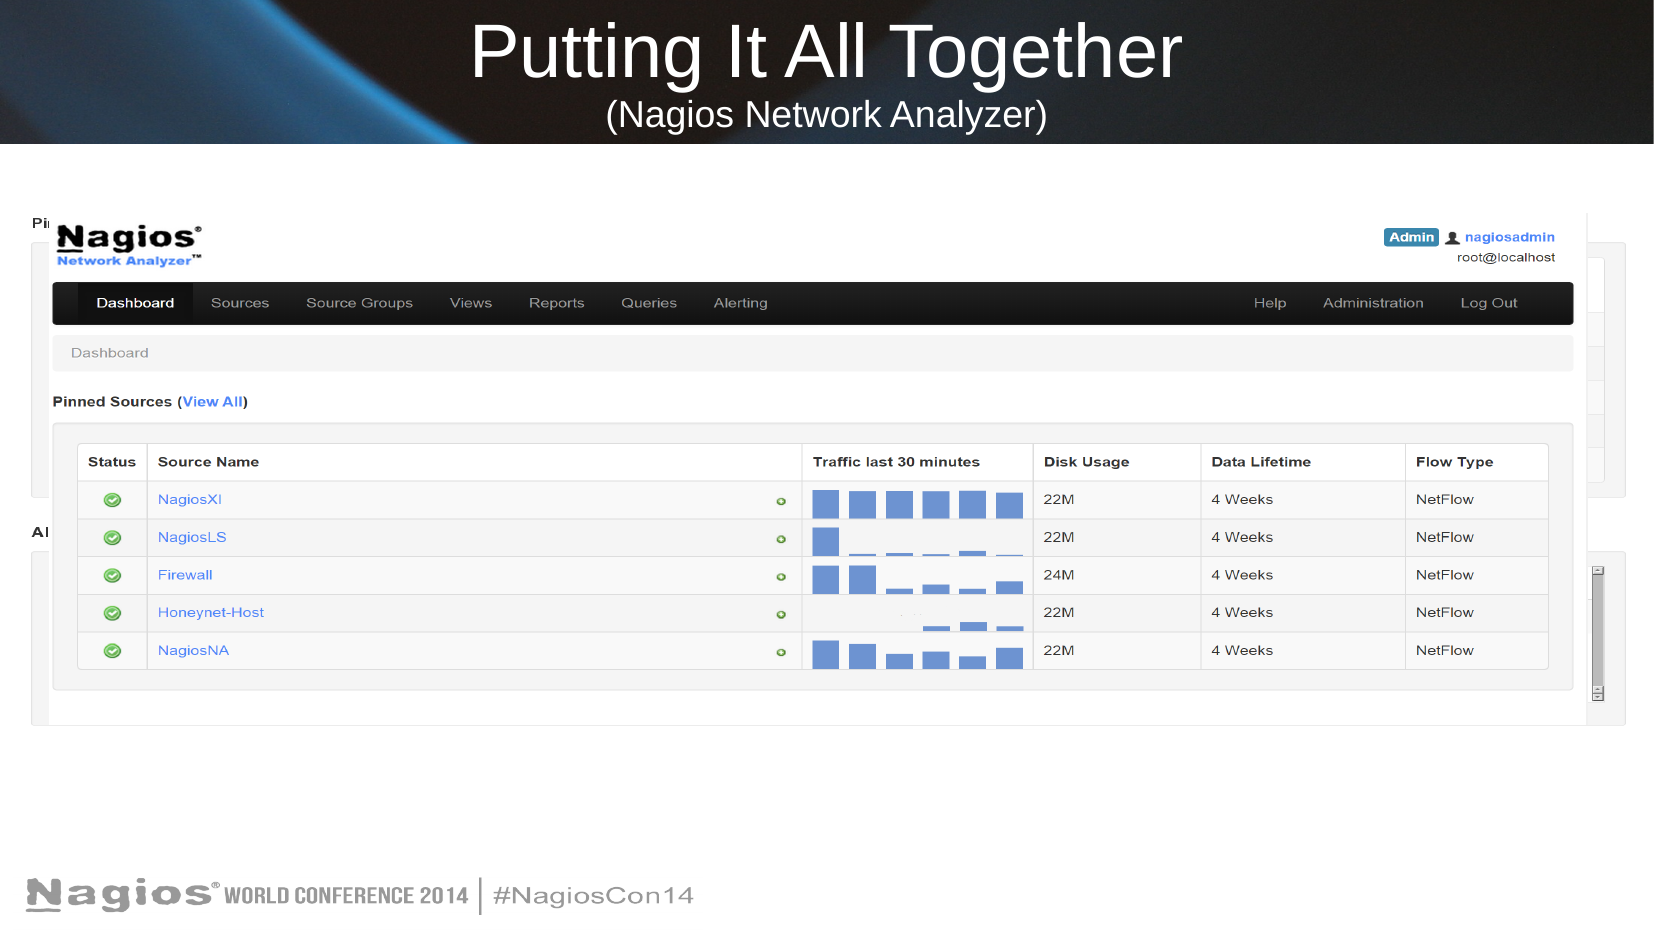

# Putting It All Together (Nagios Network Analyzer)